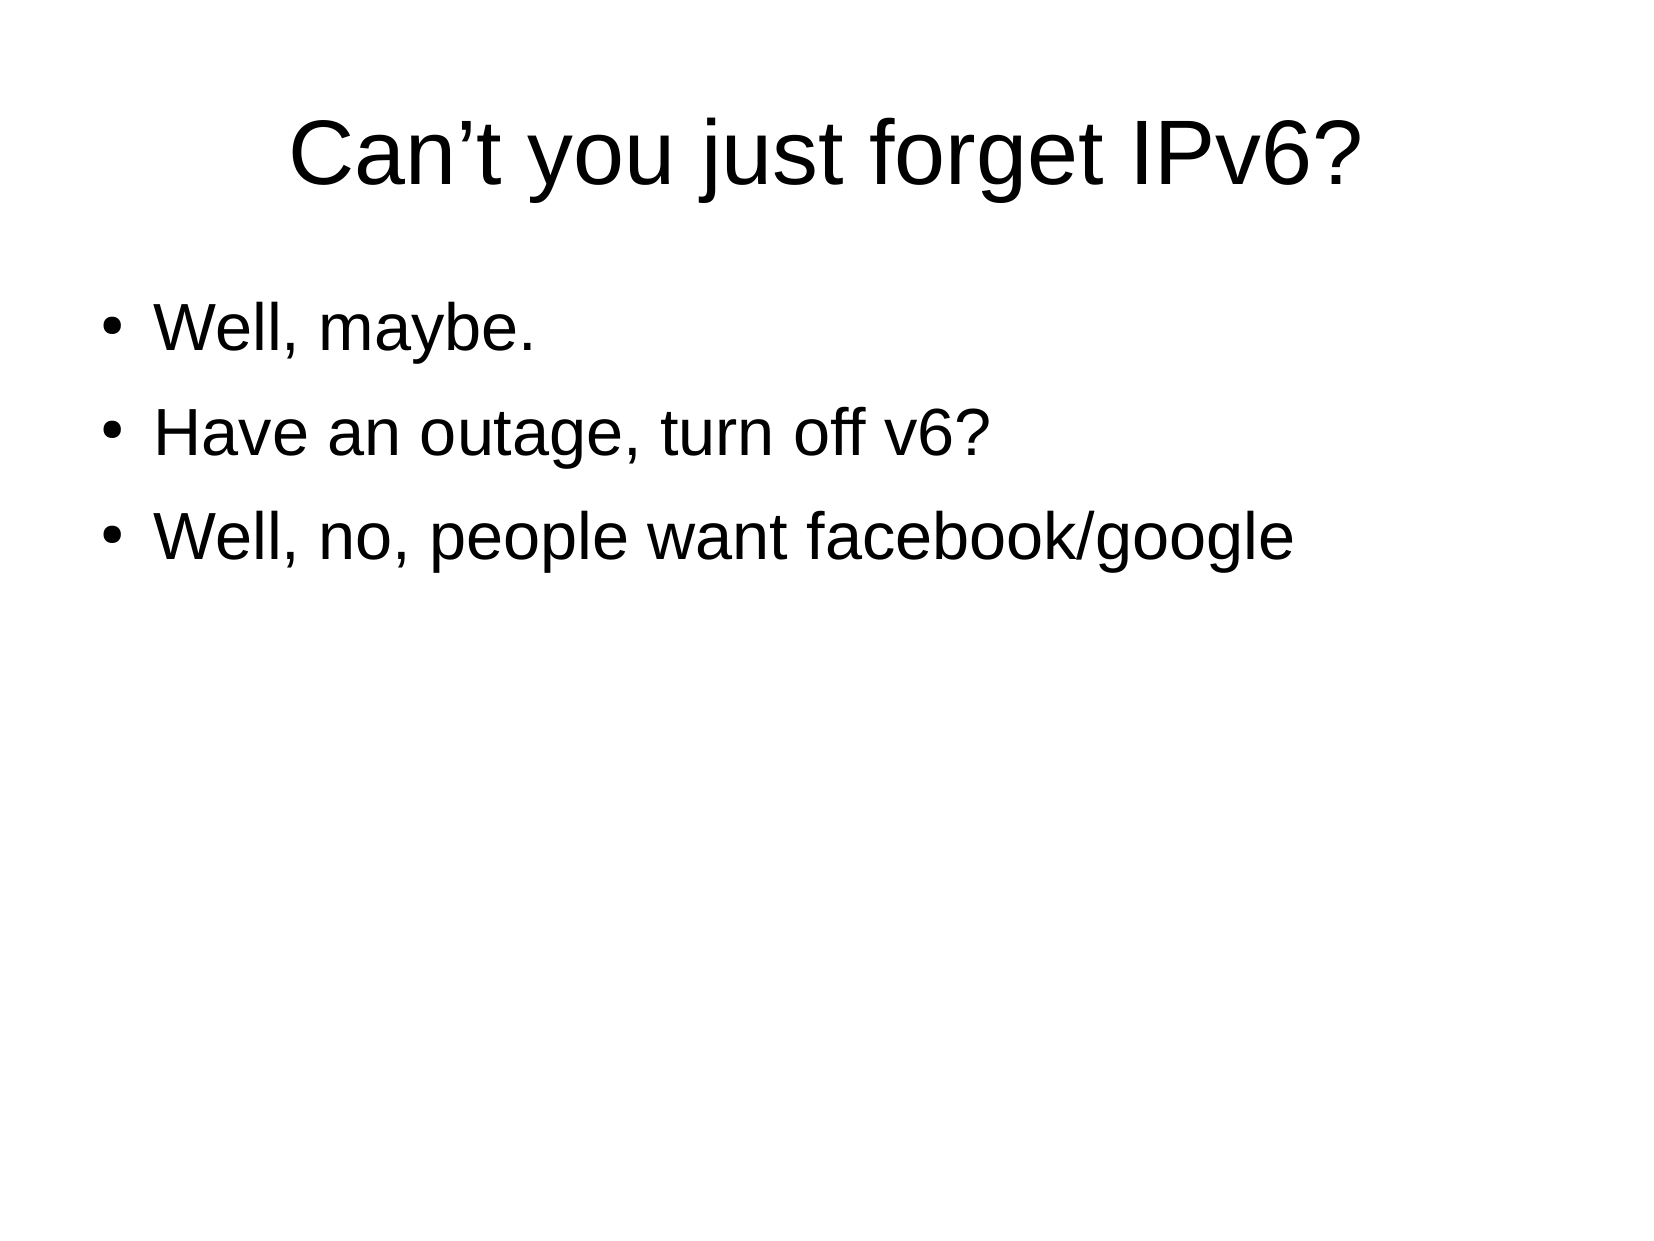

# Can’t you just forget IPv6?
Well, maybe.
Have an outage, turn off v6?
Well, no, people want facebook/google